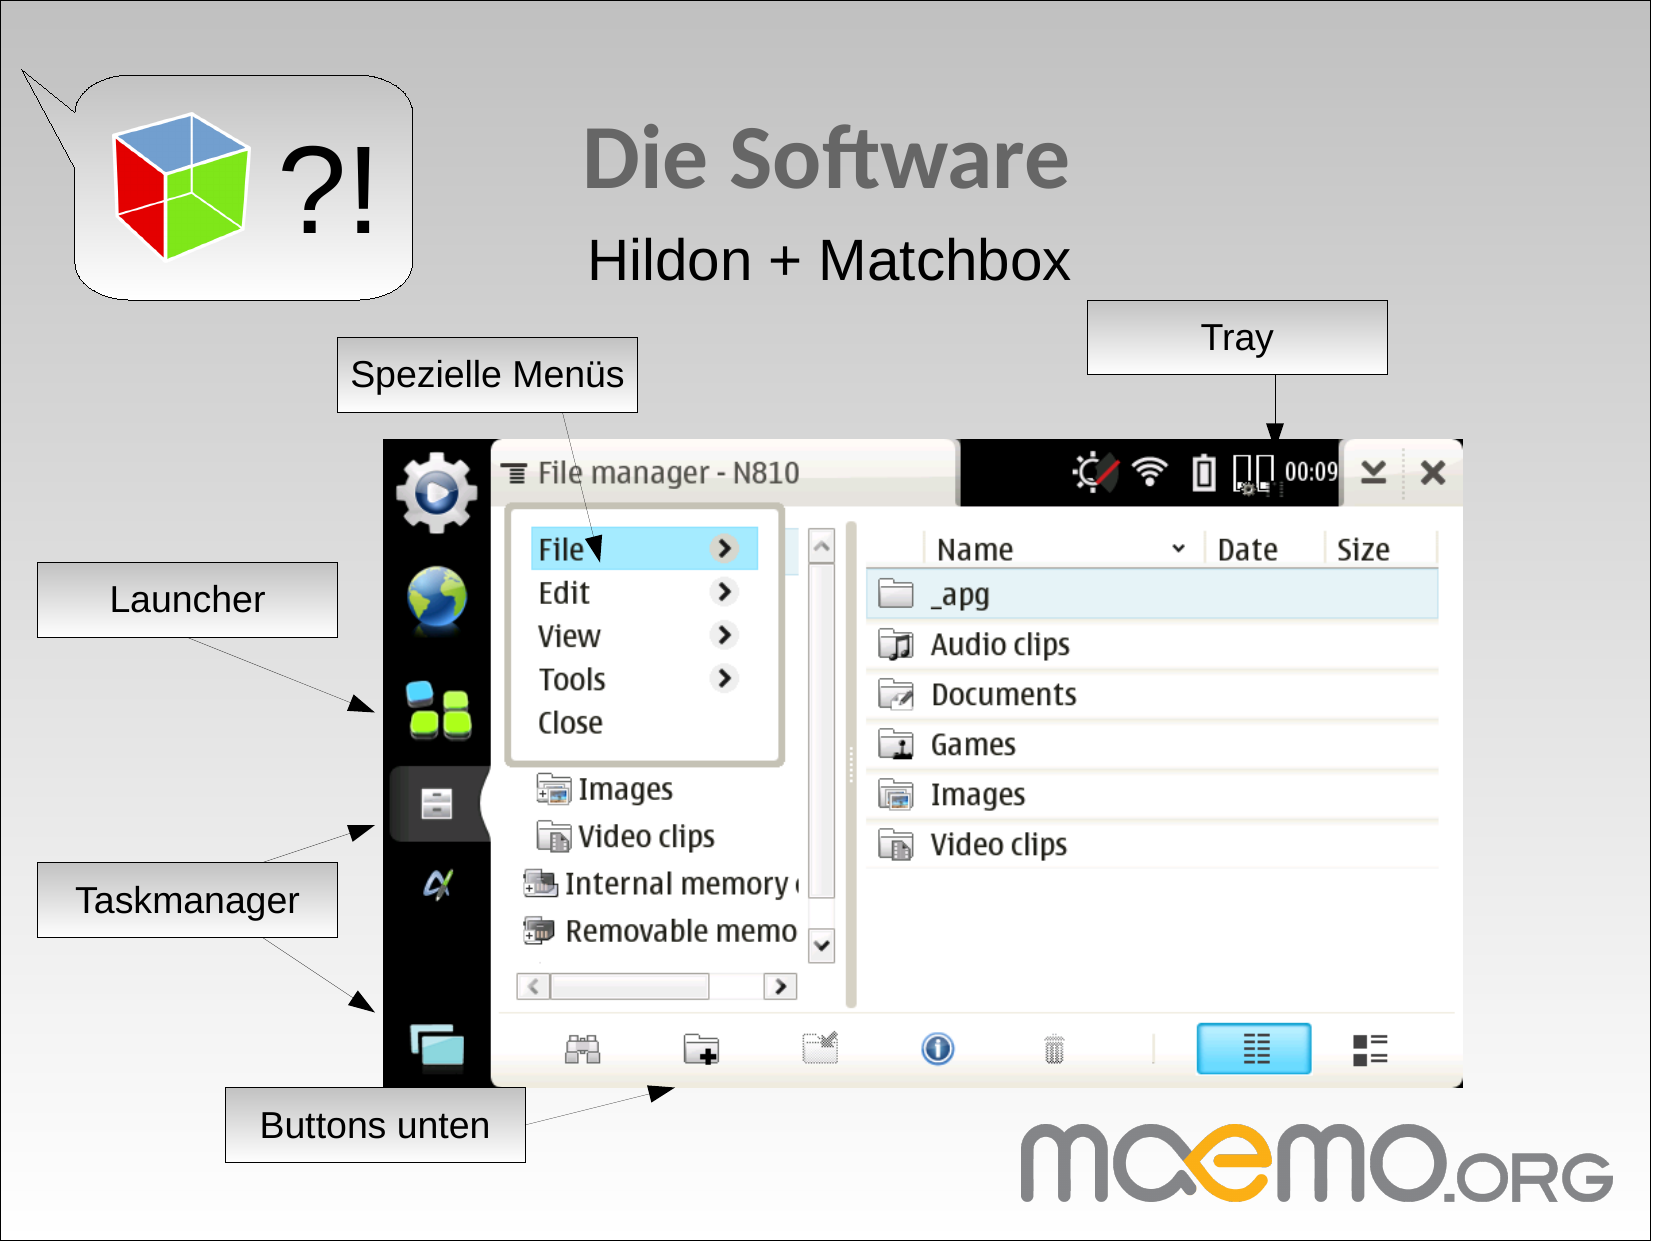

# Die Software
?!
Hildon + Matchbox
Tray
Spezielle Menüs
Launcher
Taskmanager
Buttons unten